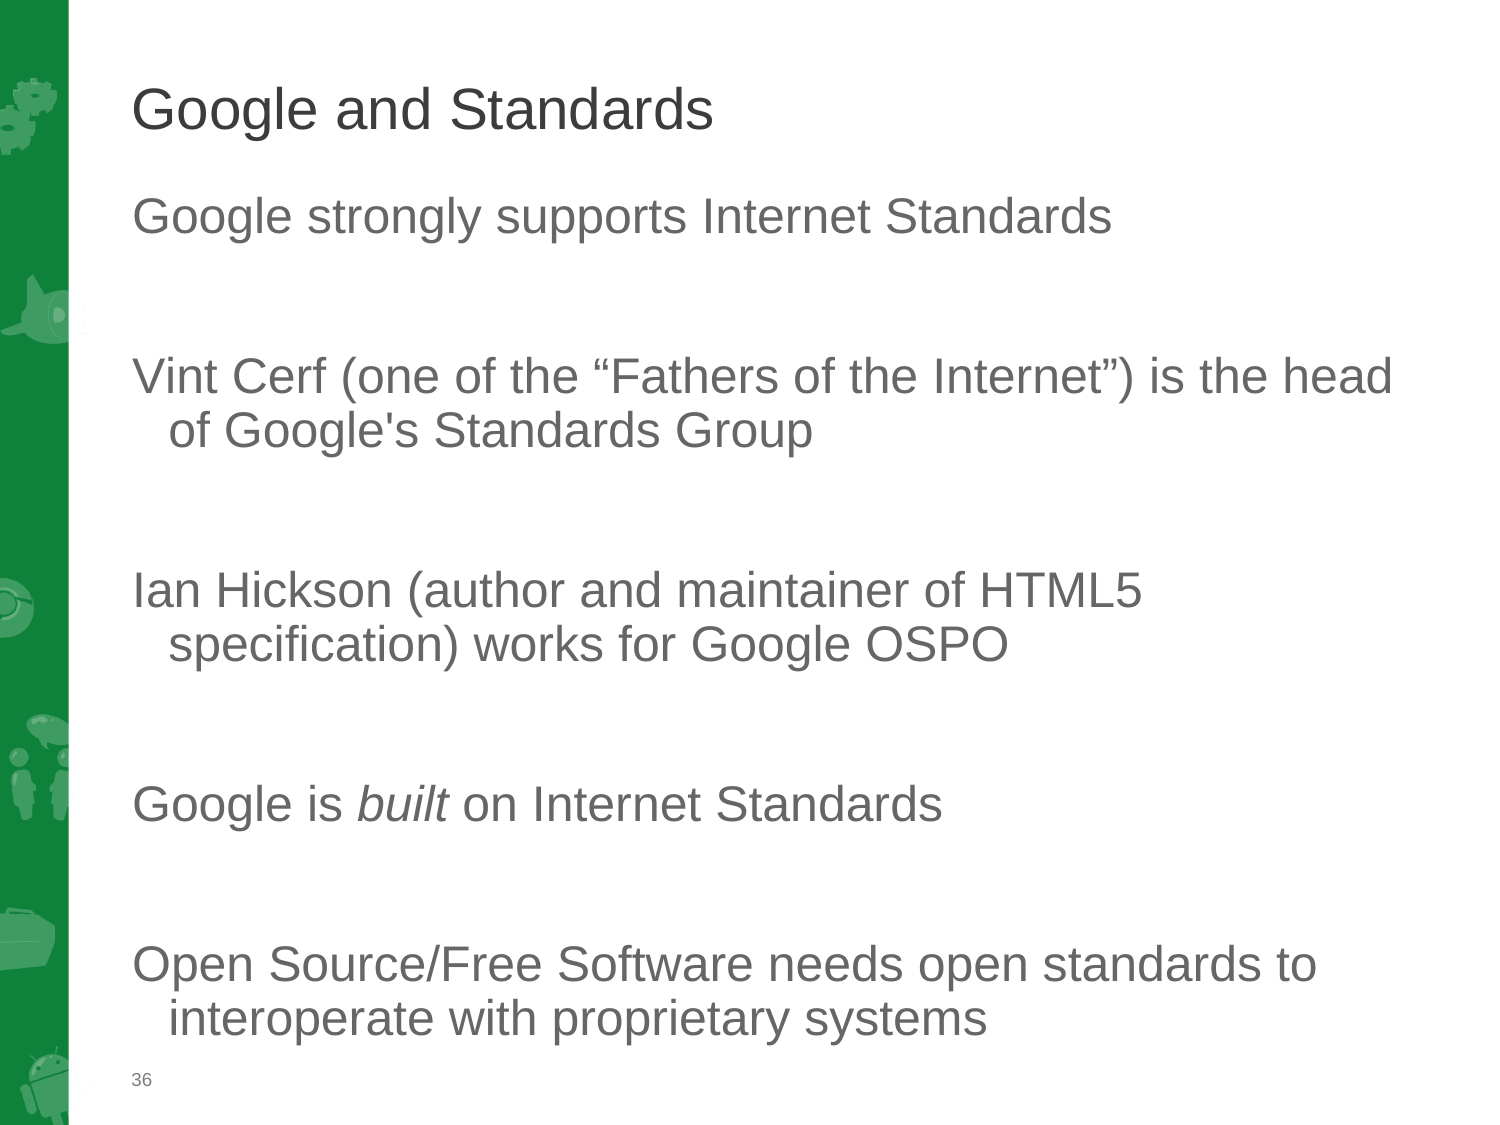

Google and Standards
Google strongly supports Internet Standards
Vint Cerf (one of the “Fathers of the Internet”) is the head of Google's Standards Group
Ian Hickson (author and maintainer of HTML5 specification) works for Google OSPO
Google is built on Internet Standards
Open Source/Free Software needs open standards to interoperate with proprietary systems